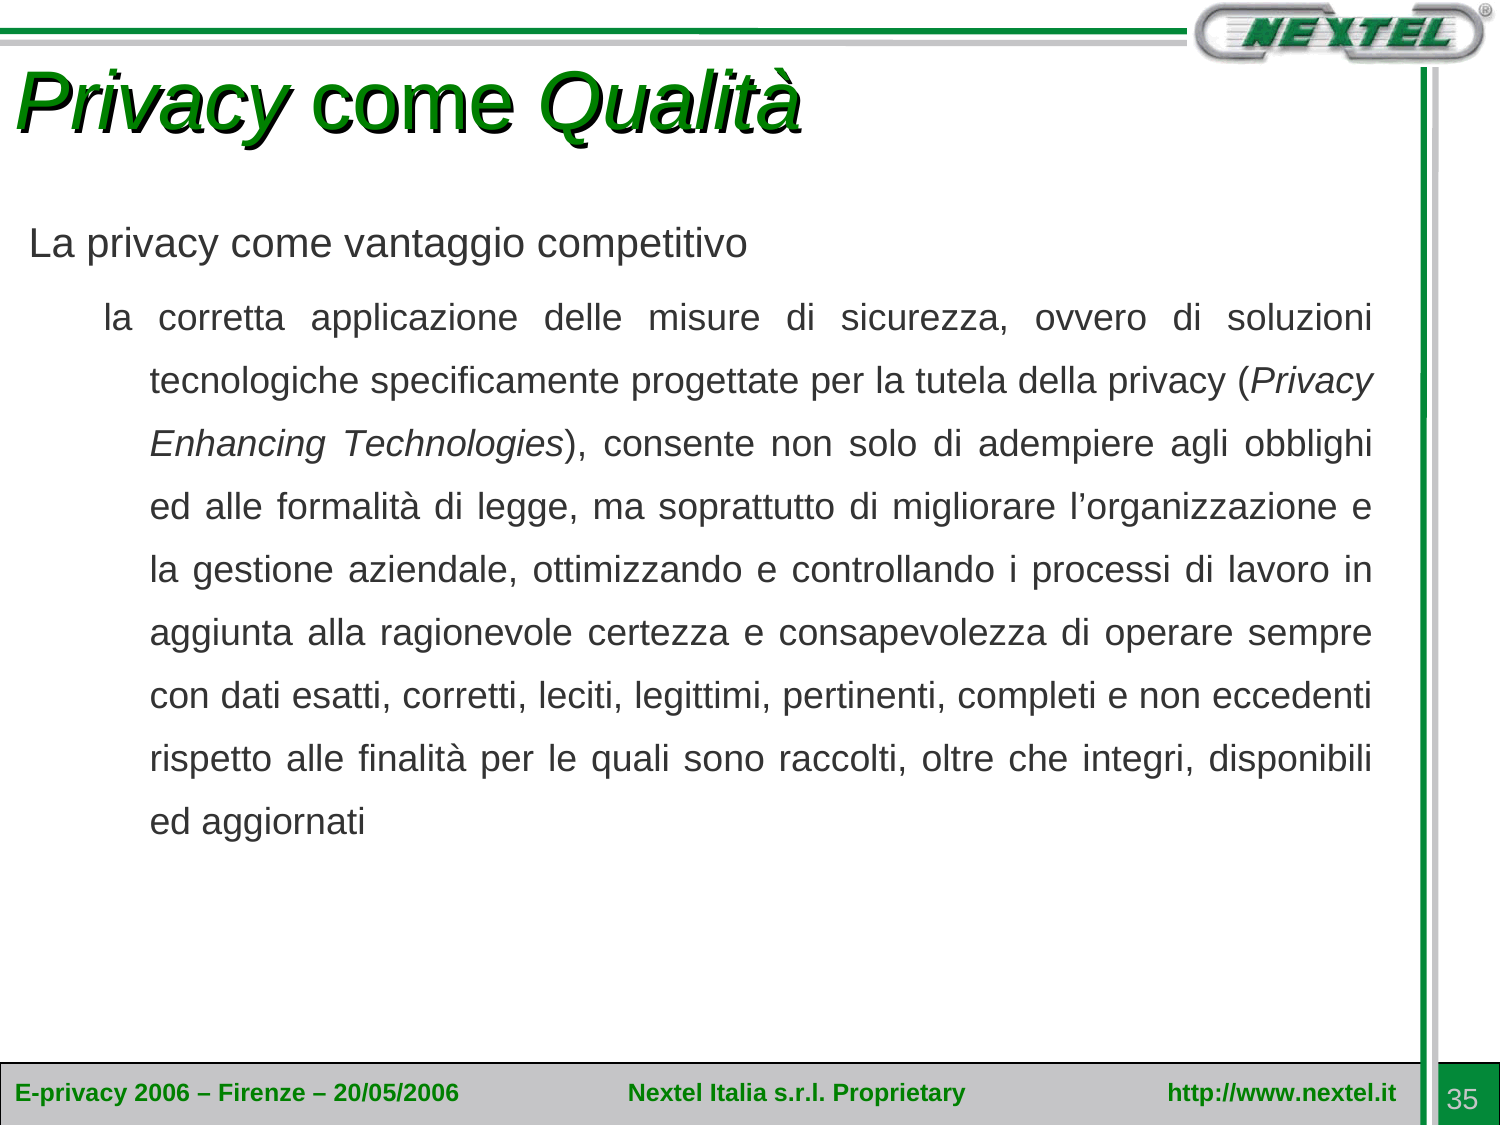

Privacy come Qualità
# La privacy come vantaggio competitivo
la corretta applicazione delle misure di sicurezza, ovvero di soluzioni tecnologiche specificamente progettate per la tutela della privacy (Privacy Enhancing Technologies), consente non solo di adempiere agli obblighi ed alle formalità di legge, ma soprattutto di migliorare l’organizzazione e la gestione aziendale, ottimizzando e controllando i processi di lavoro in aggiunta alla ragionevole certezza e consapevolezza di operare sempre con dati esatti, corretti, leciti, legittimi, pertinenti, completi e non eccedenti rispetto alle finalità per le quali sono raccolti, oltre che integri, disponibili ed aggiornati
35